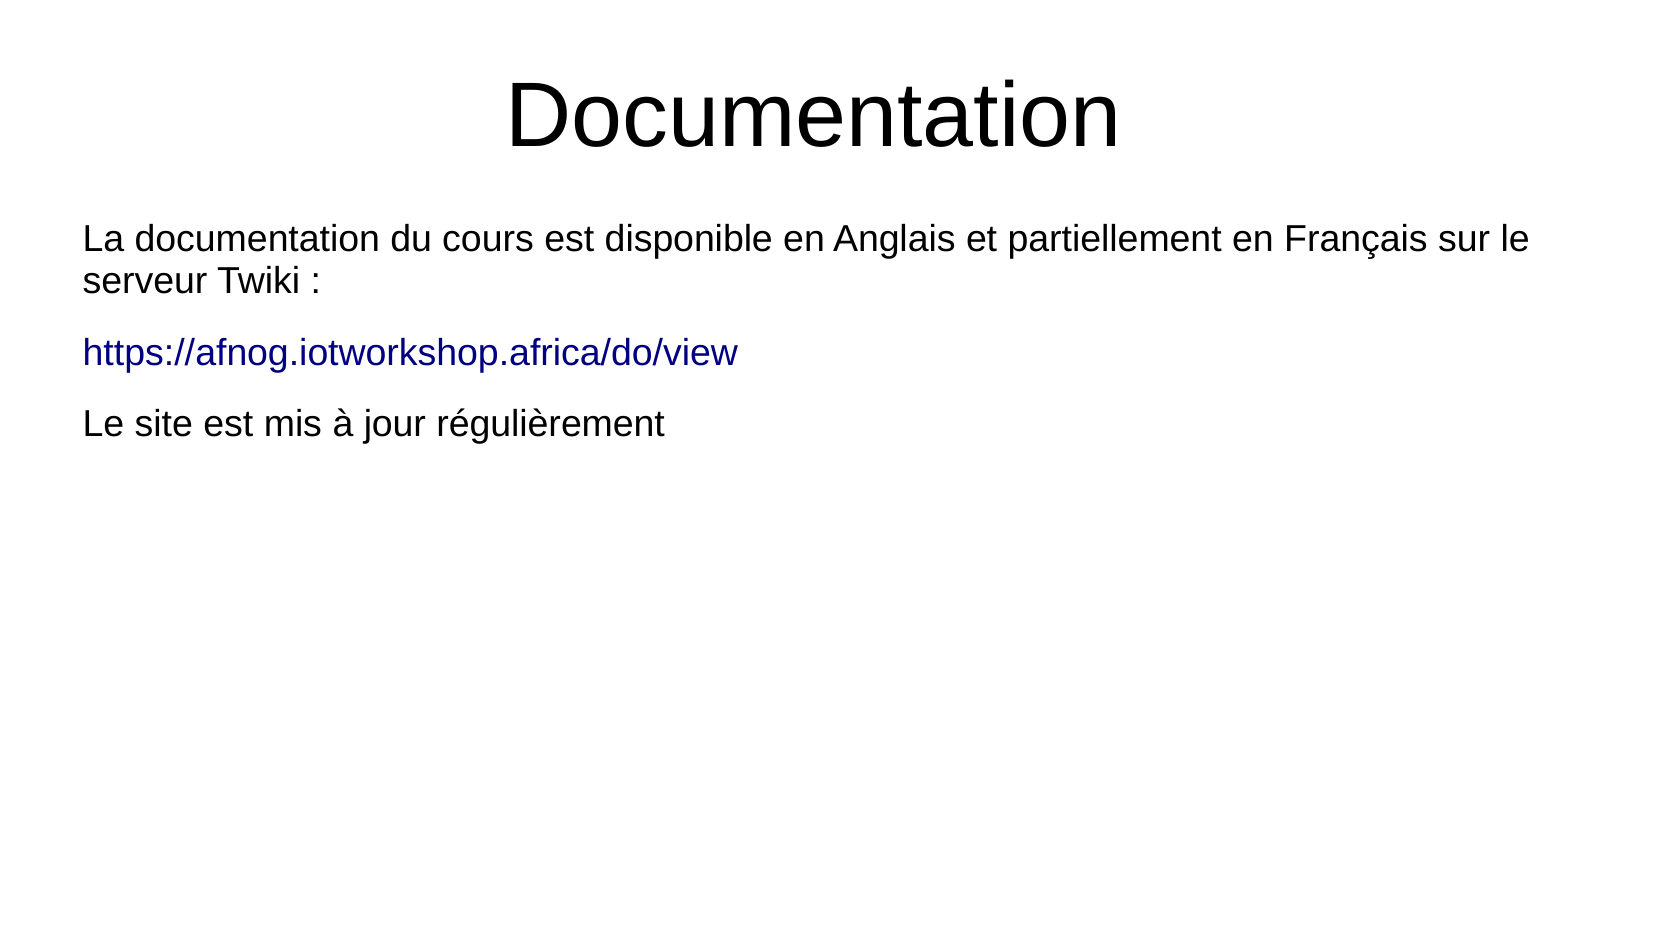

# Documentation
La documentation du cours est disponible en Anglais et partiellement en Français sur le serveur Twiki :
https://afnog.iotworkshop.africa/do/view
Le site est mis à jour régulièrement